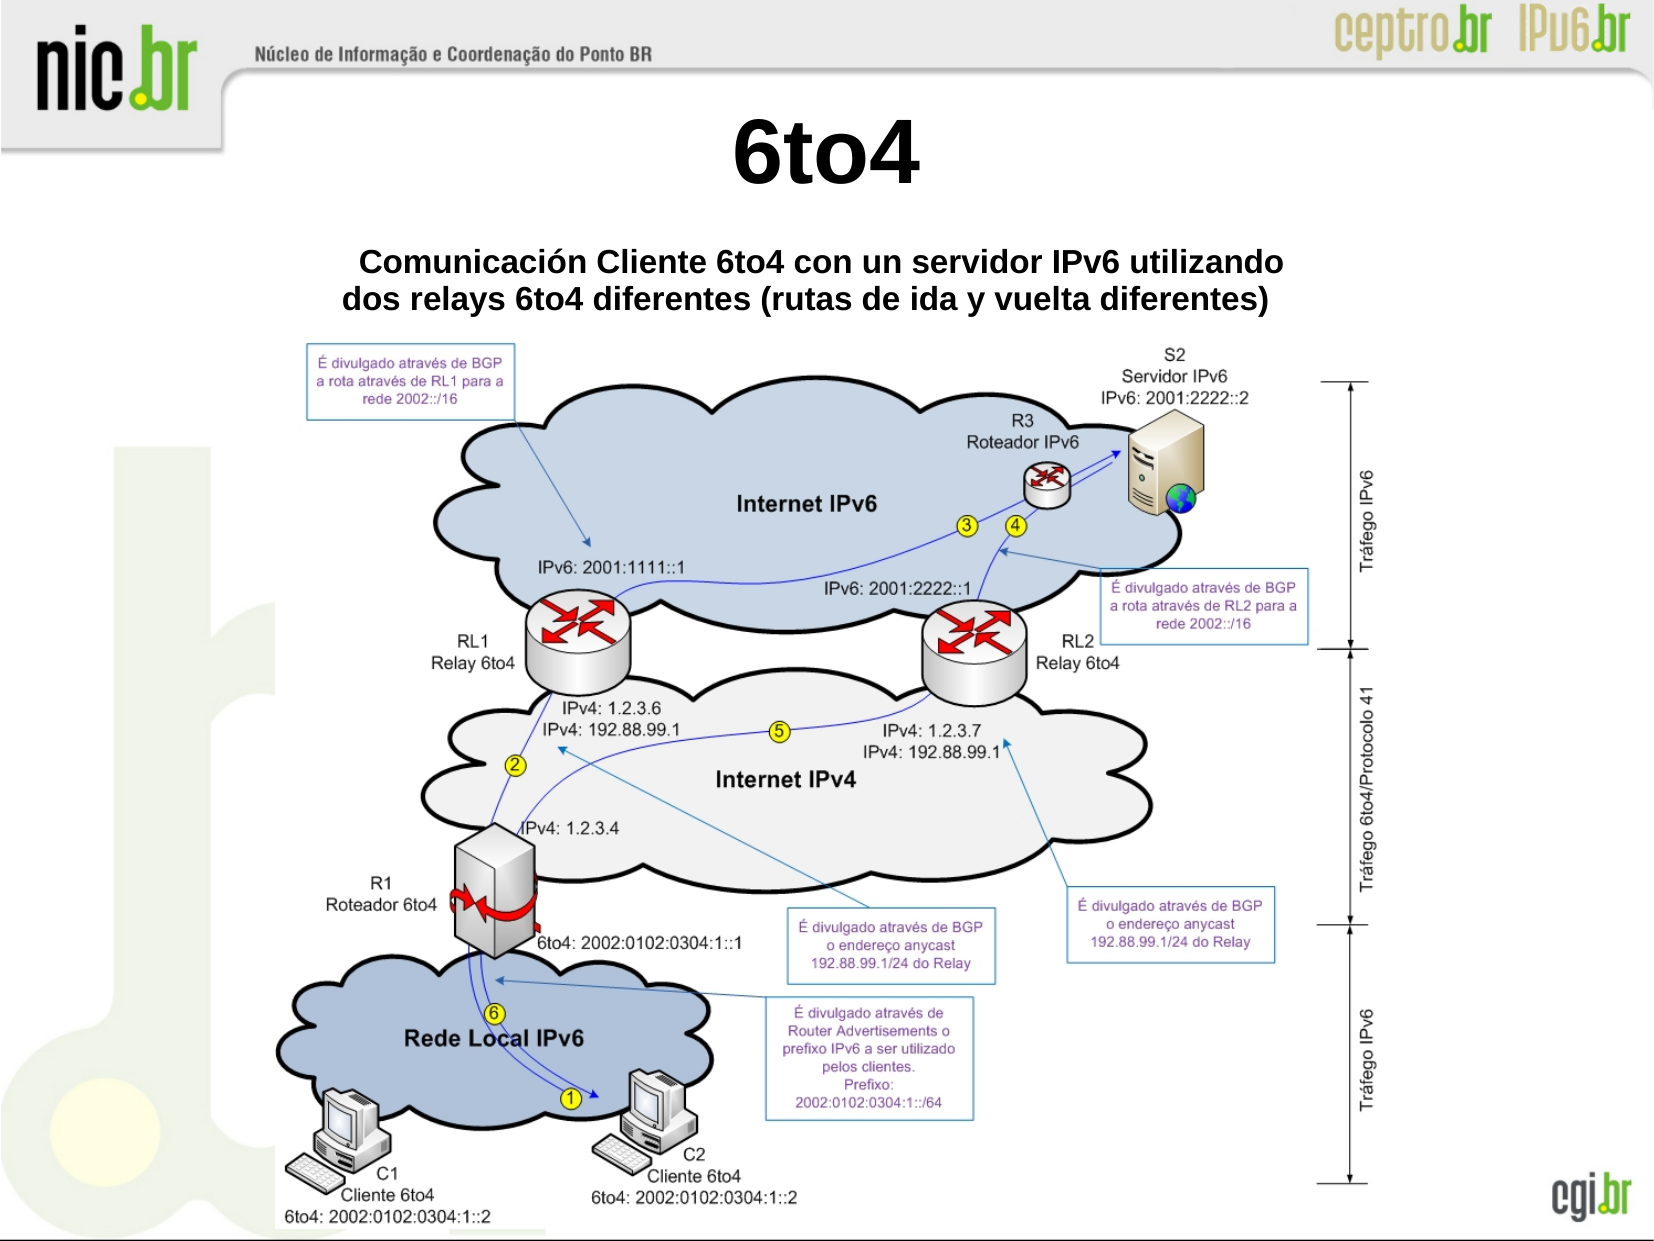

# 6to4
Comunicación Cliente 6to4 con un servidor IPv6 utilizando
dos relays 6to4 diferentes (rutas de ida y vuelta diferentes)‏